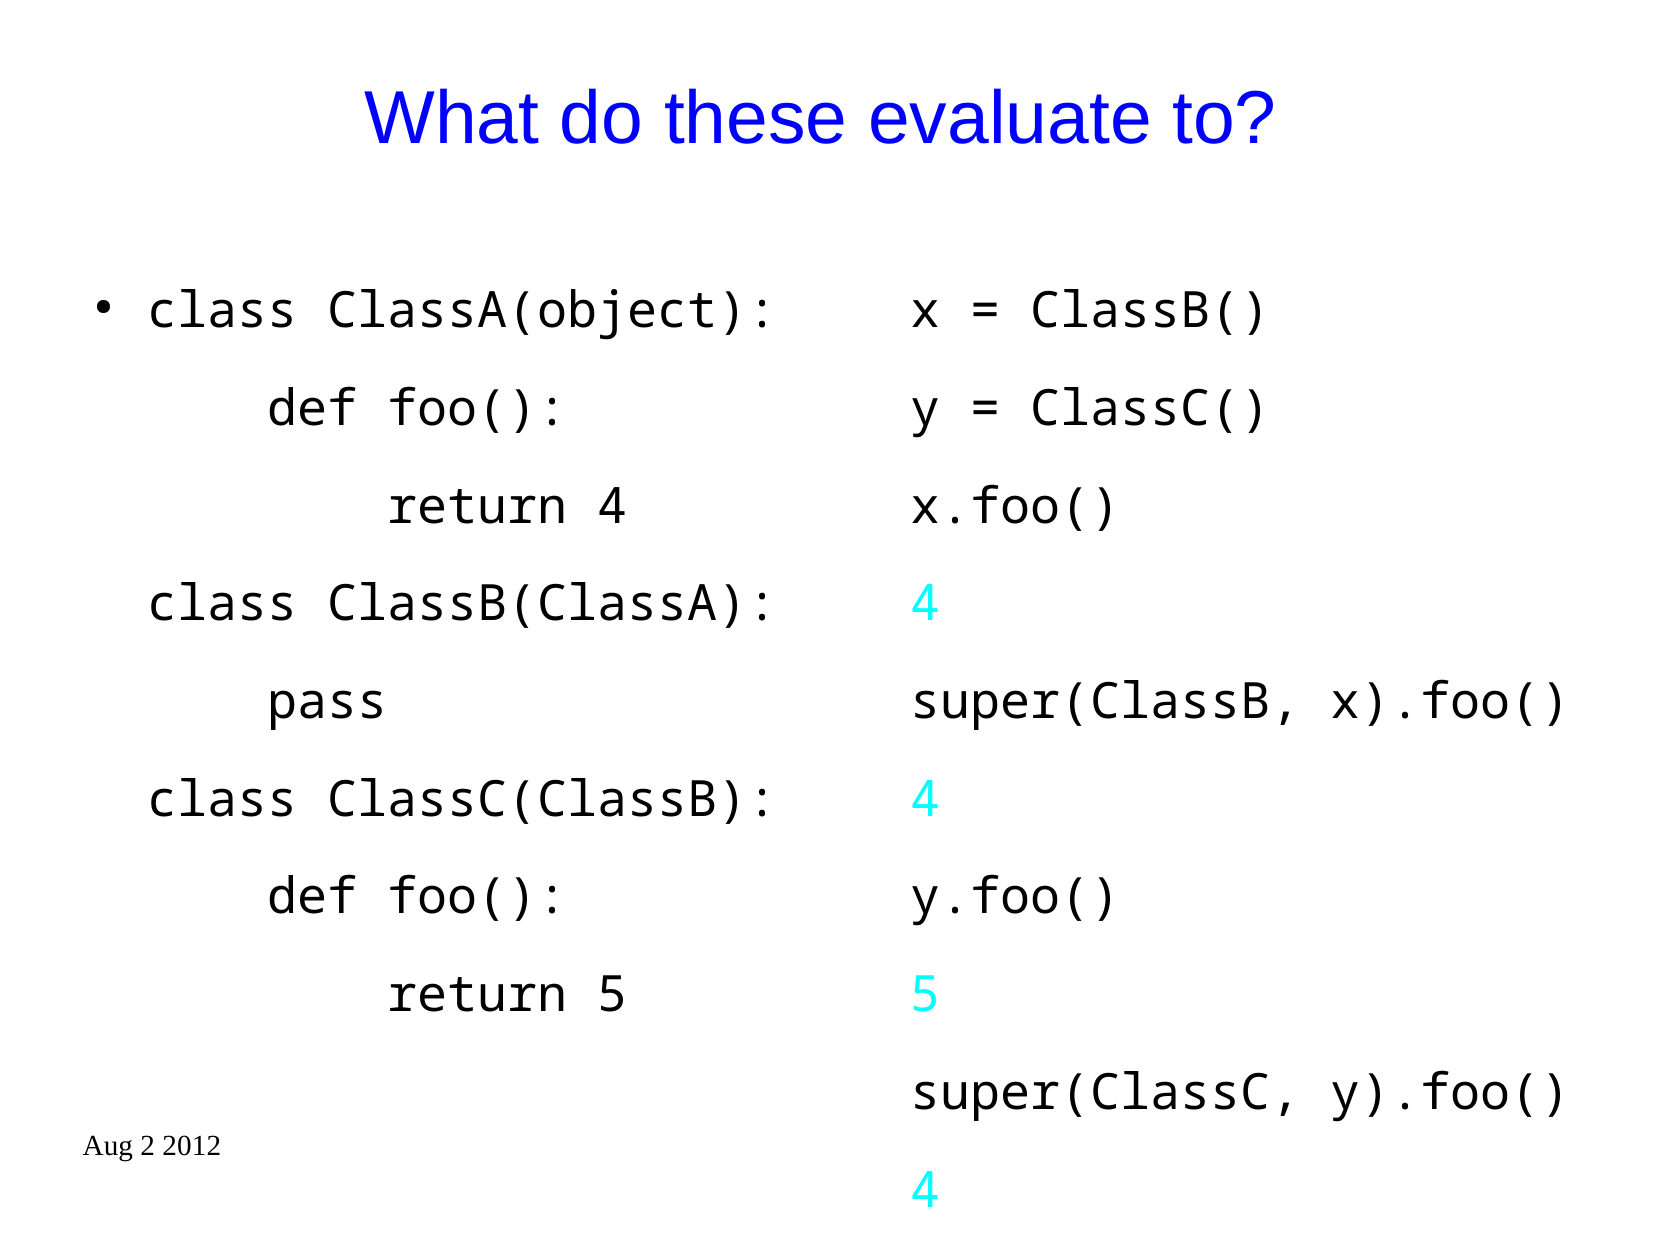

# What do these evaluate to?
class ClassA(object):
 def foo():
 return 4
class ClassB(ClassA):
 pass
class ClassC(ClassB):
 def foo():
 return 5
x = ClassB()
y = ClassC()
x.foo()
4
super(ClassB, x).foo()
4
y.foo()
5
super(ClassC, y).foo()
4
Aug 2 2012